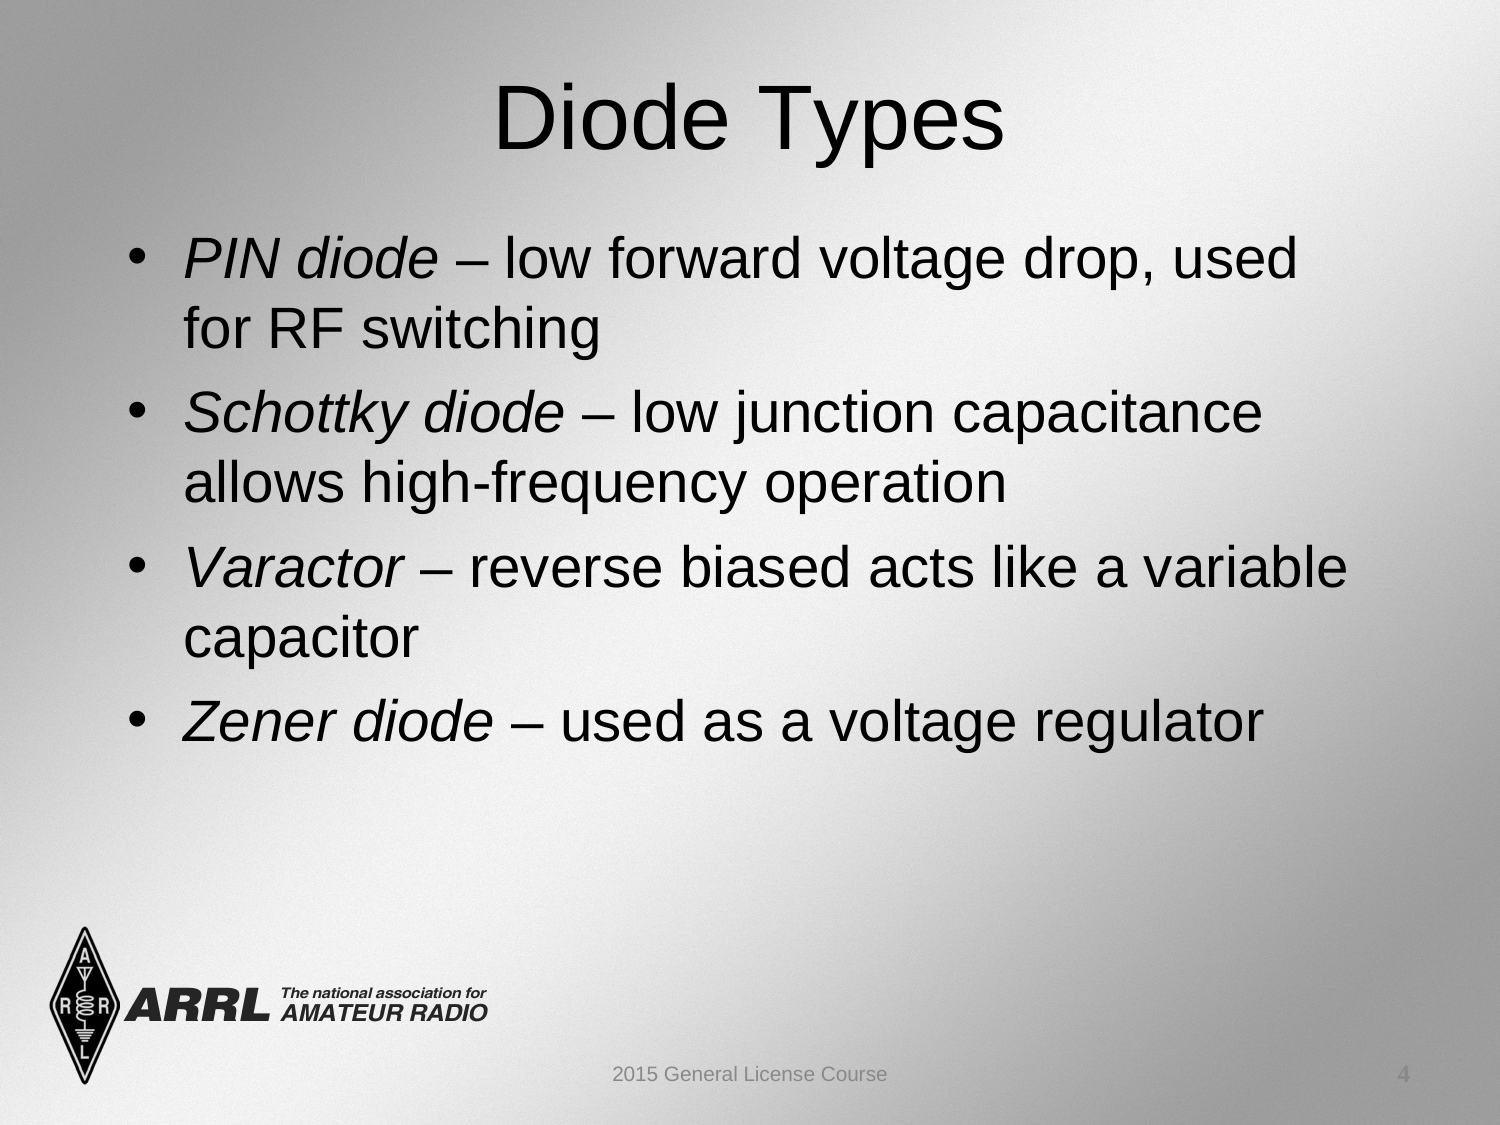

Diode Types
PIN diode – low forward voltage drop, used for RF switching
Schottky diode – low junction capacitance allows high-frequency operation
Varactor – reverse biased acts like a variable capacitor
Zener diode – used as a voltage regulator
2015 General License Course